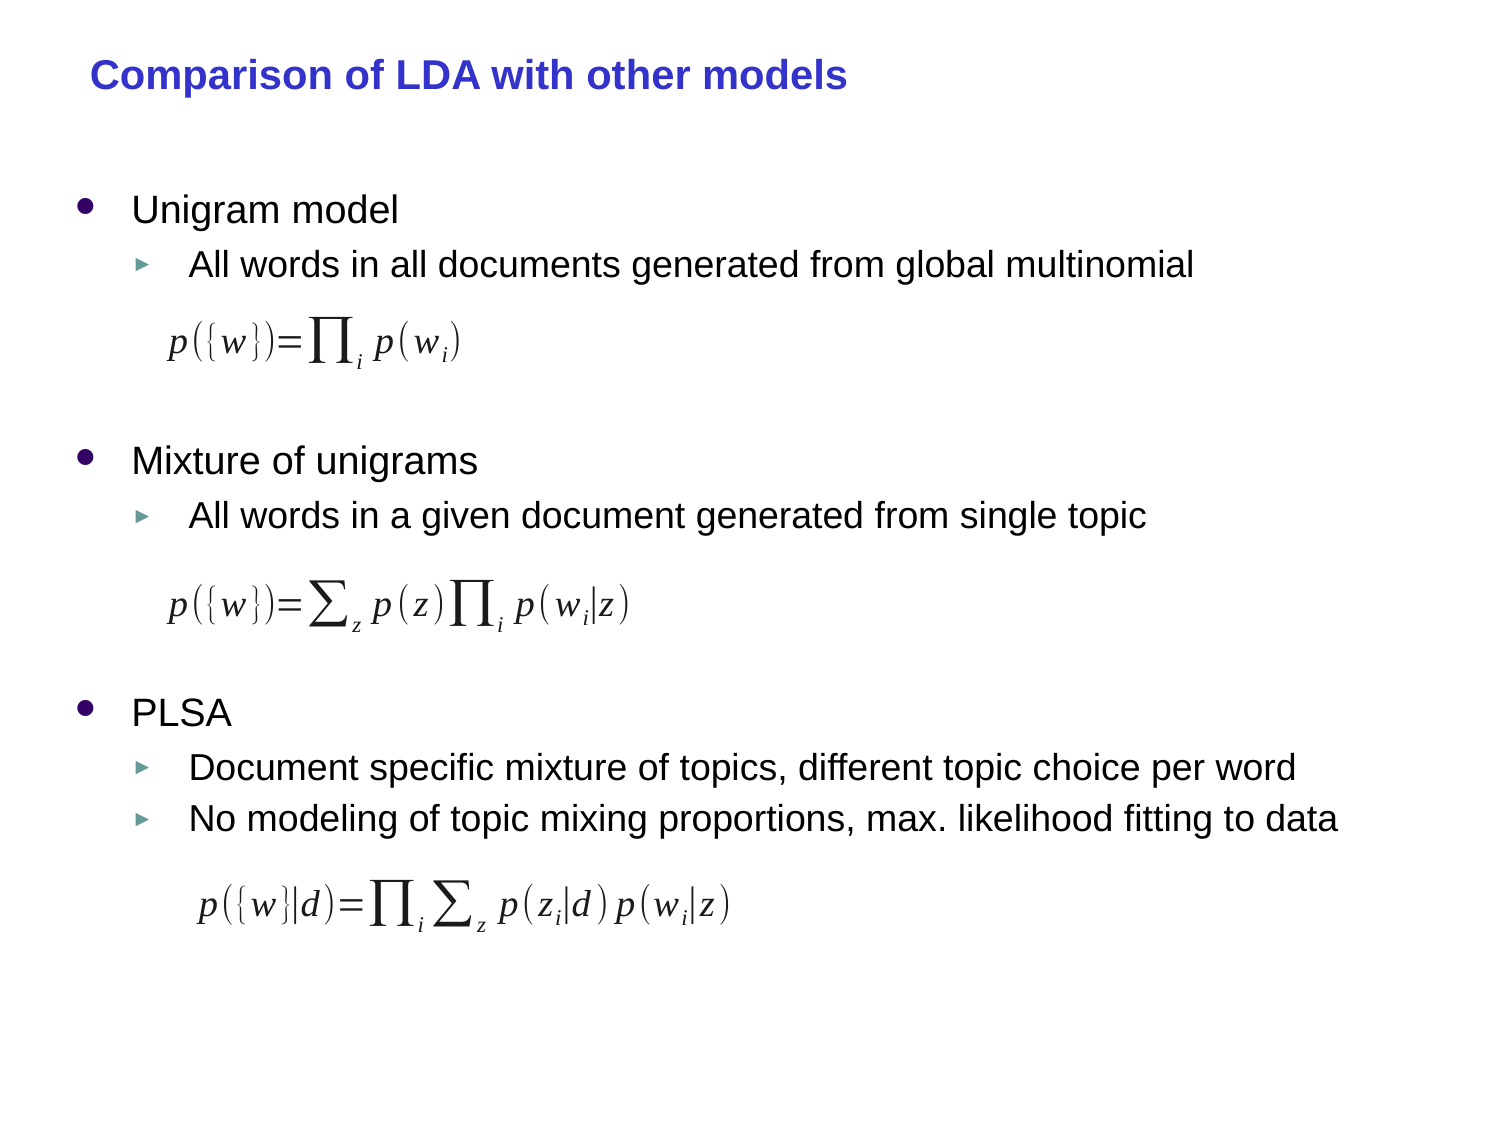

# Comparison of LDA with other models
Unigram model
All words in all documents generated from global multinomial
Mixture of unigrams
All words in a given document generated from single topic
PLSA
Document specific mixture of topics, different topic choice per word
No modeling of topic mixing proportions, max. likelihood fitting to data